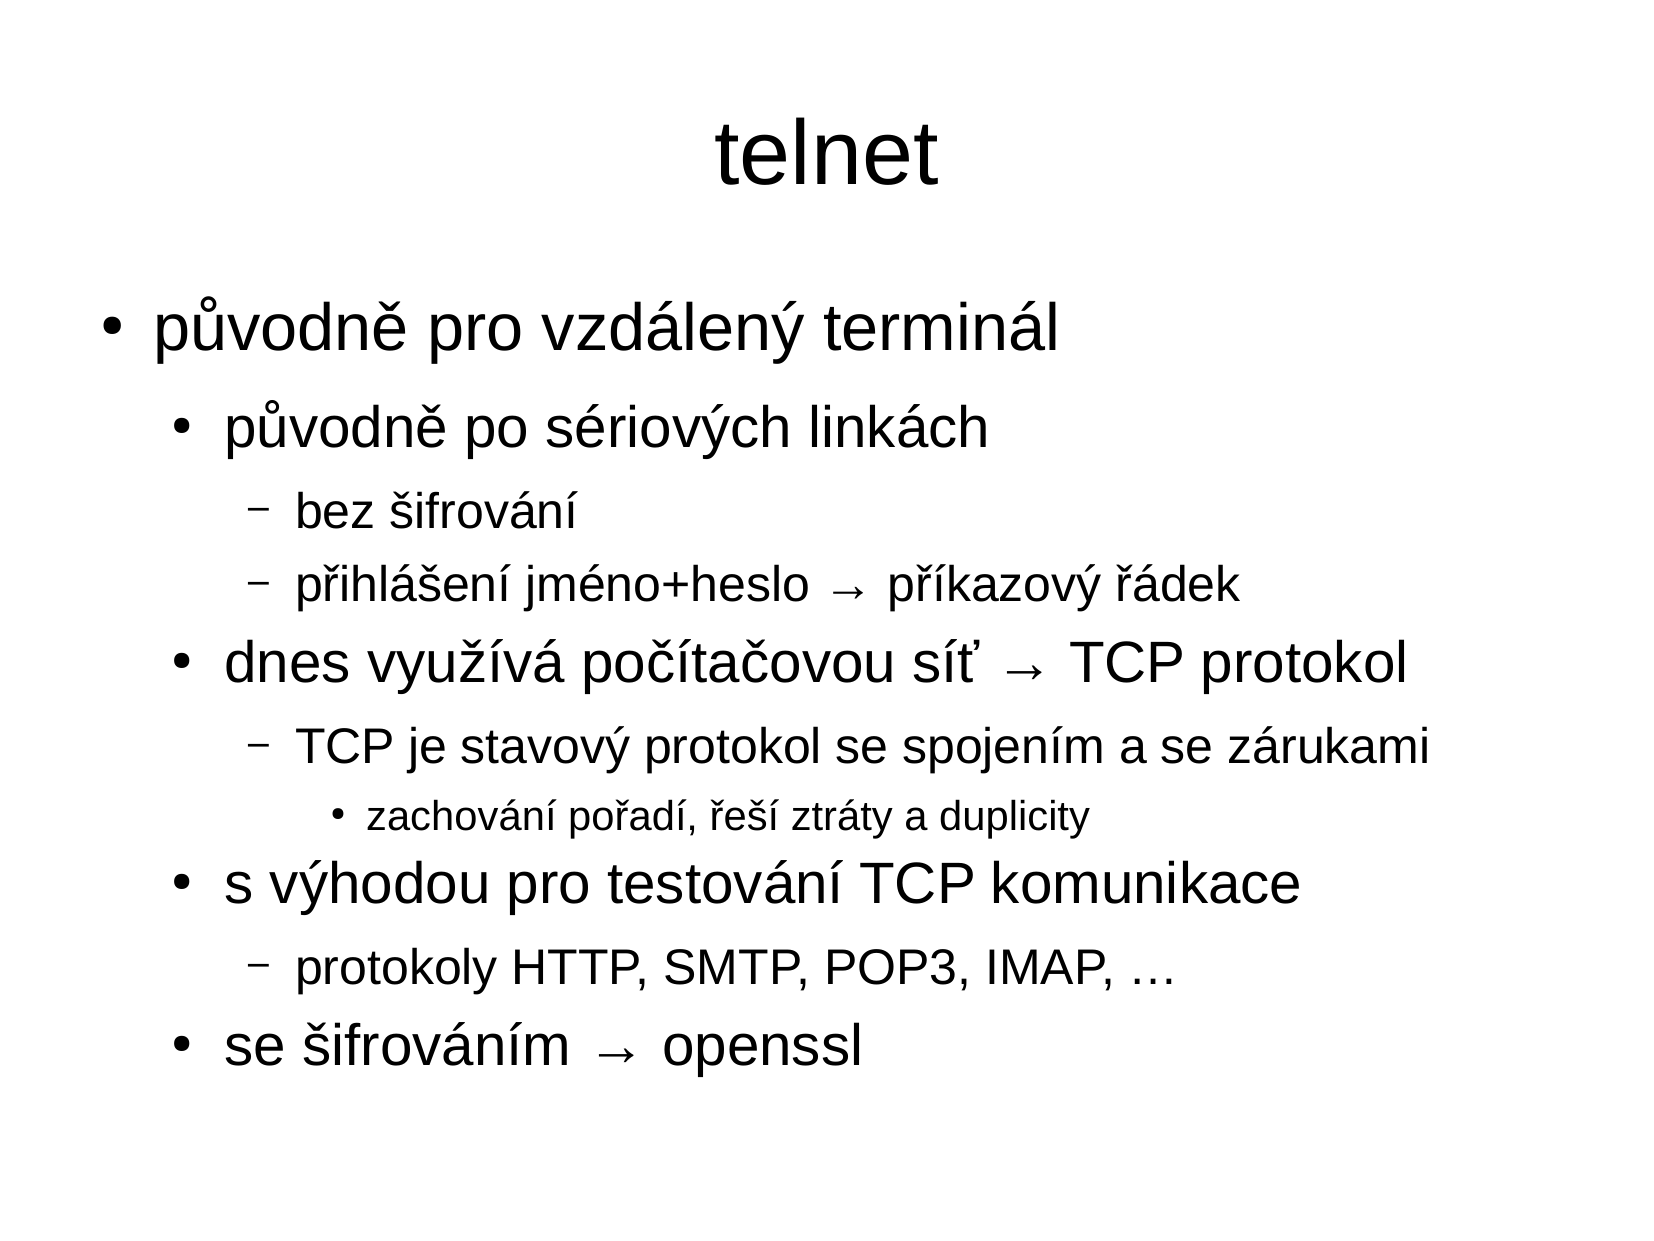

# telnet
původně pro vzdálený terminál
původně po sériových linkách
bez šifrování
přihlášení jméno+heslo → příkazový řádek
dnes využívá počítačovou síť → TCP protokol
TCP je stavový protokol se spojením a se zárukami
zachování pořadí, řeší ztráty a duplicity
s výhodou pro testování TCP komunikace
protokoly HTTP, SMTP, POP3, IMAP, …
se šifrováním → openssl